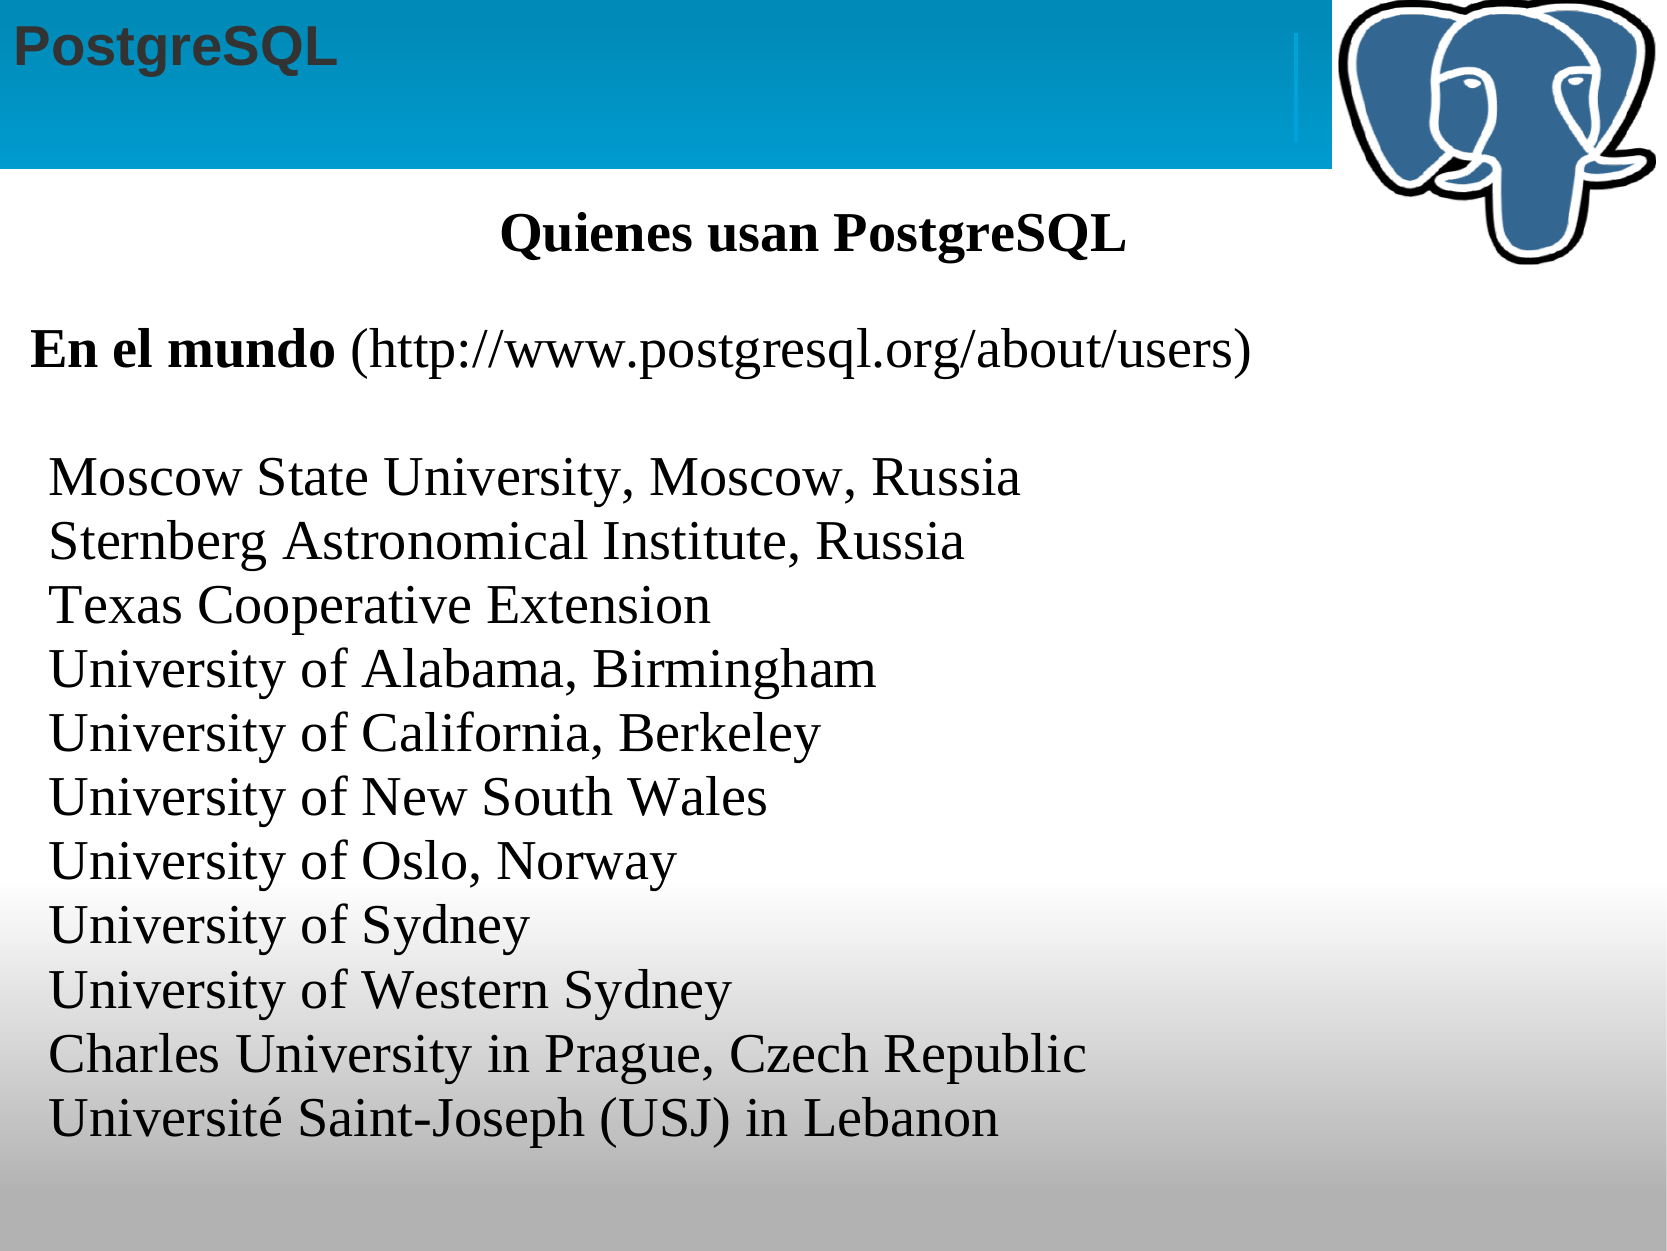

PostgreSQL
Quienes usan PostgreSQL
En el mundo (http://www.postgresql.org/about/users)
Moscow State University, Moscow, Russia
Sternberg Astronomical Institute, Russia
Texas Cooperative Extension
University of Alabama, Birmingham
University of California, Berkeley
University of New South Wales
University of Oslo, Norway
University of Sydney
University of Western Sydney
Charles University in Prague, Czech Republic
Université Saint-Joseph (USJ) in Lebanon